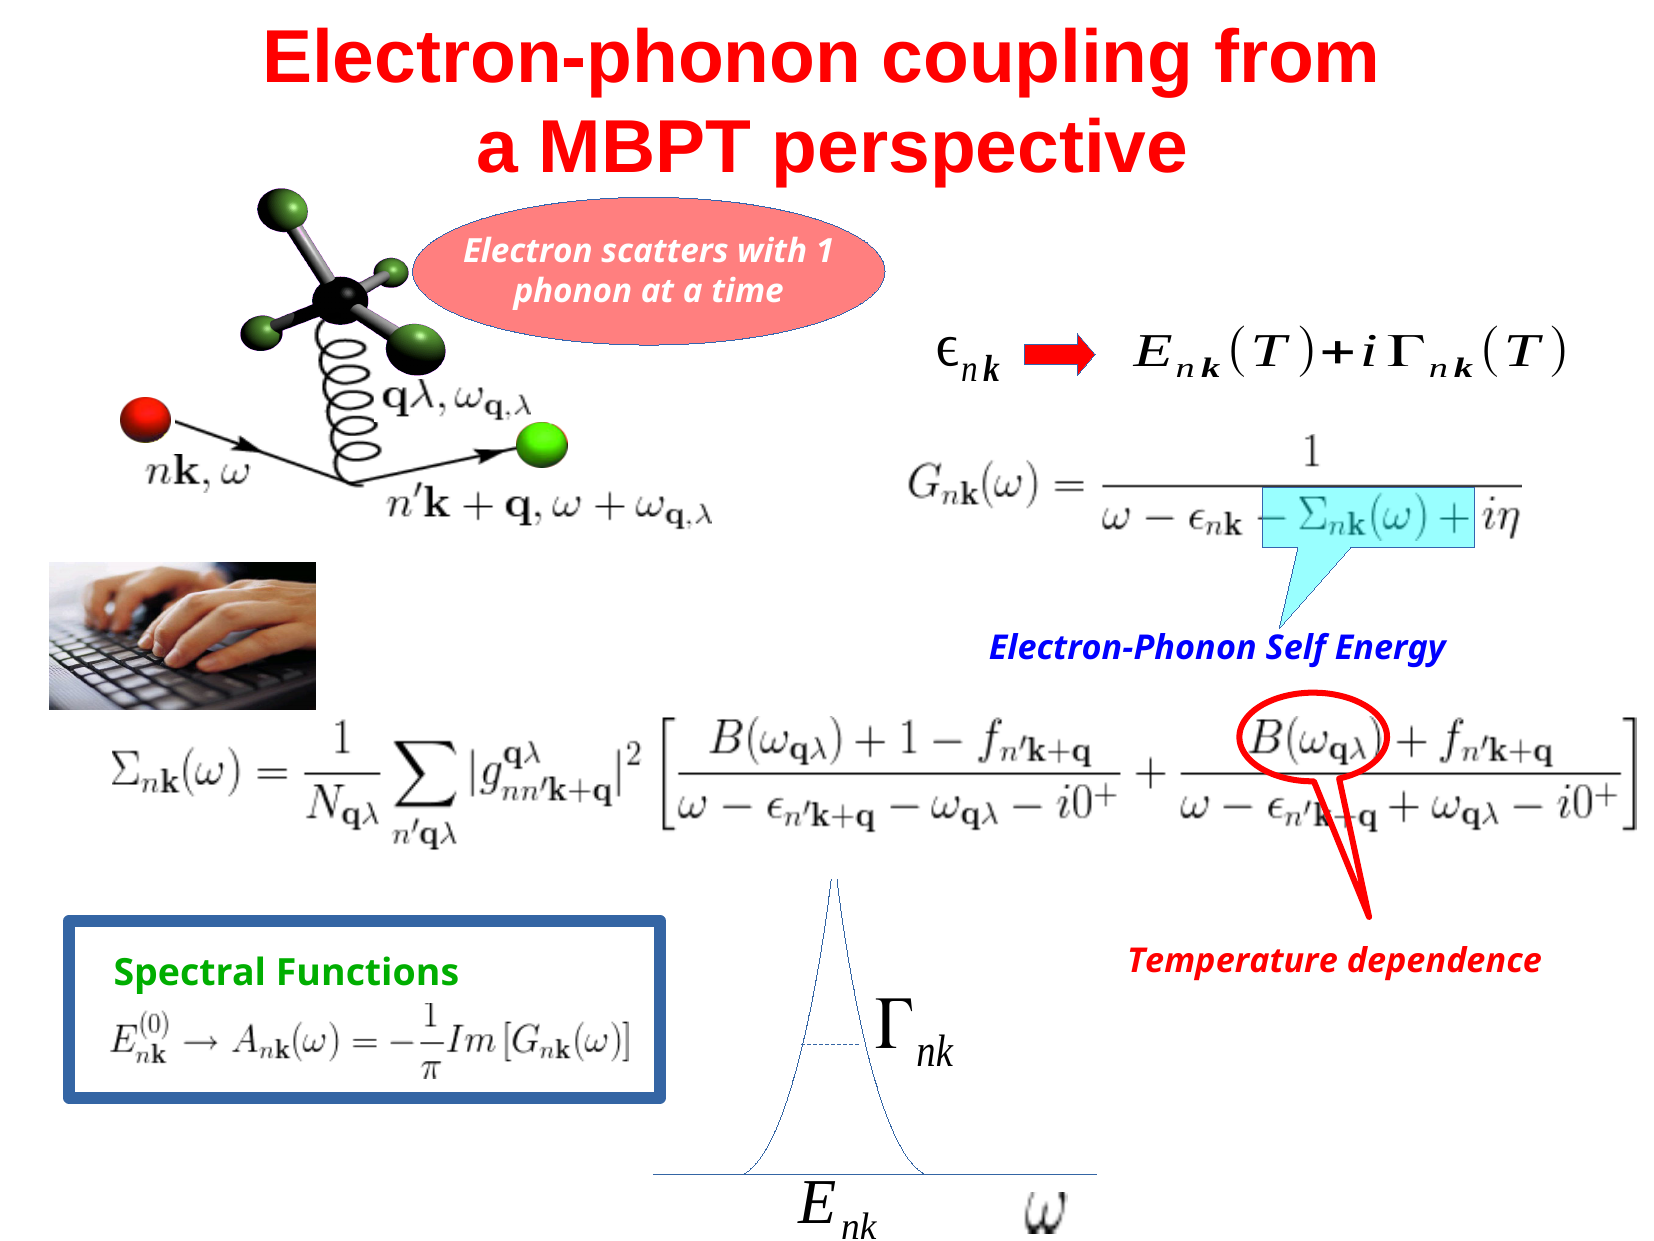

Electron-phonon coupling from
a MBPT perspective
Electron scatters with 1 phonon at a time
Electron-Phonon Self Energy
Spectral Functions
Temperature dependence